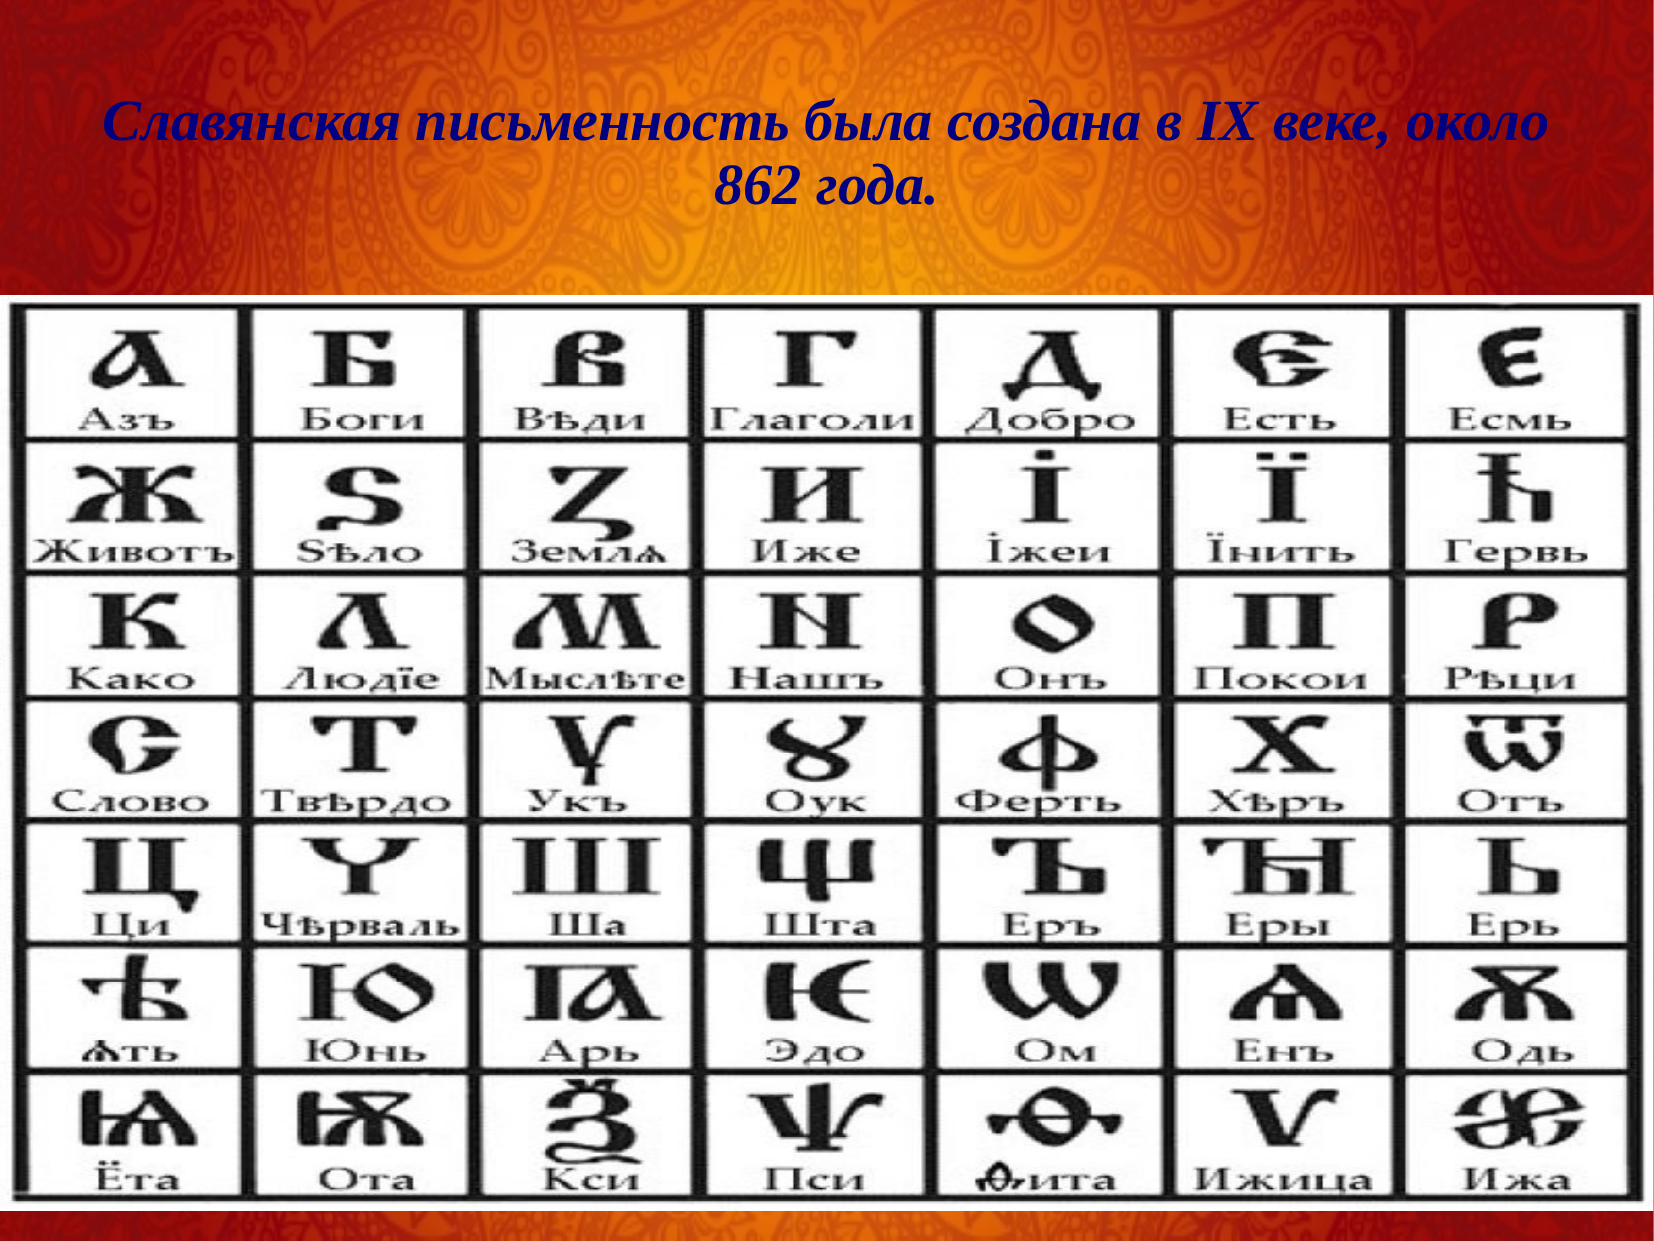

# Славянская письменность была создана в IX веке, около 862 года.